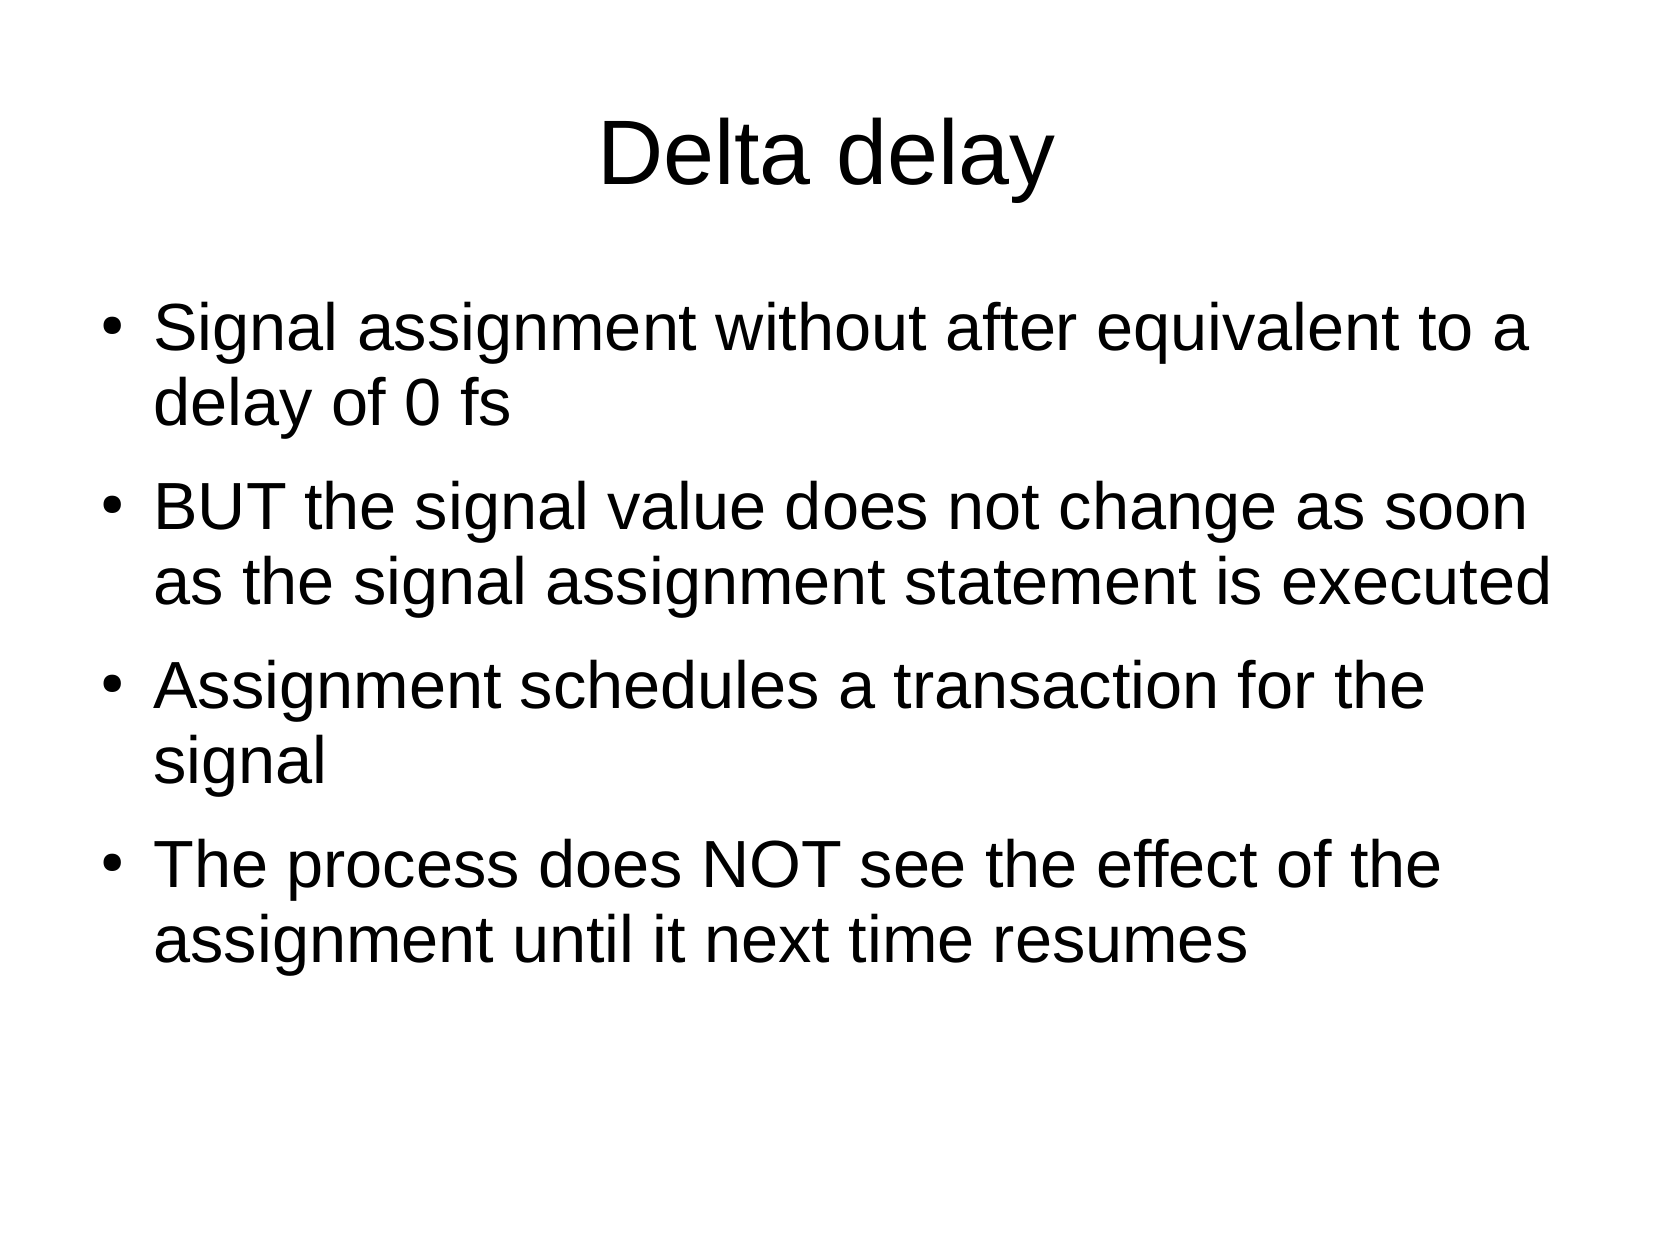

# Delta delay
Signal assignment without after equivalent to a delay of 0 fs
BUT the signal value does not change as soon as the signal assignment statement is executed
Assignment schedules a transaction for the signal
The process does NOT see the effect of the assignment until it next time resumes